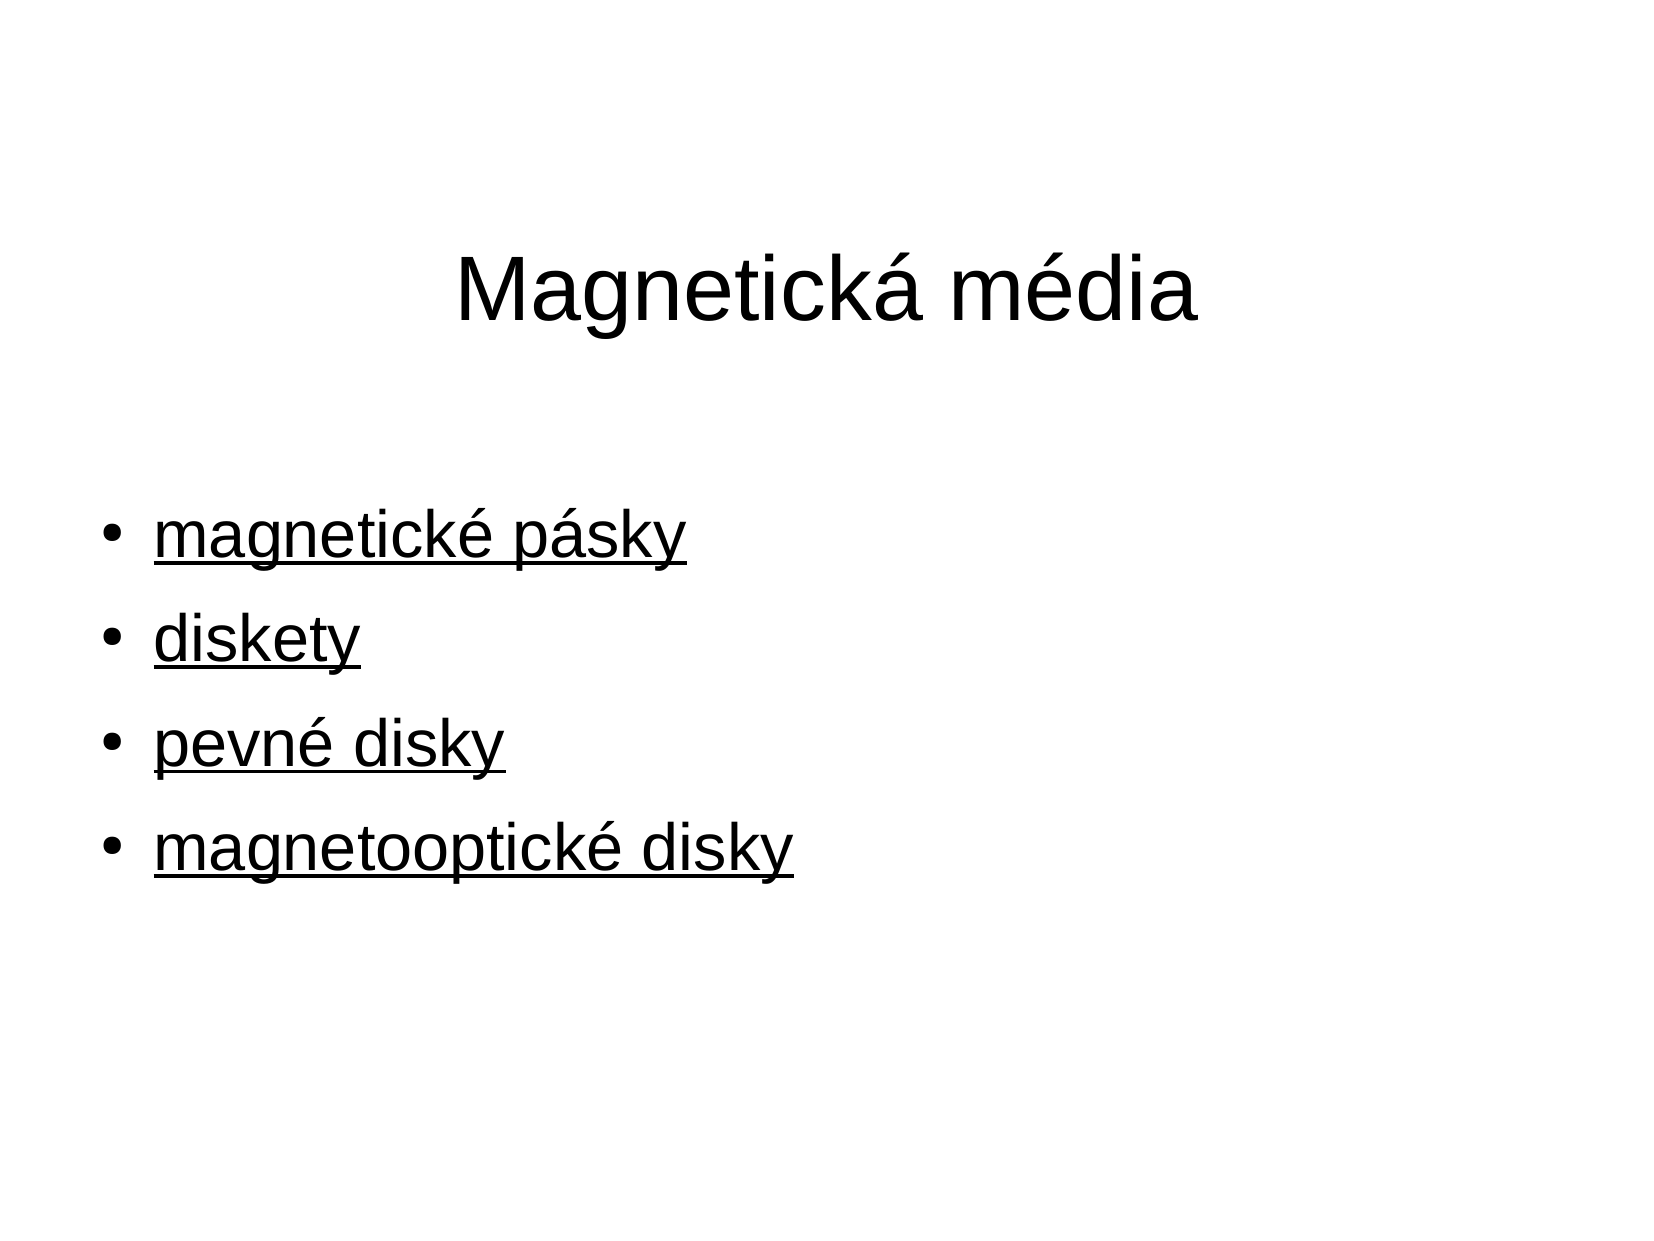

# Magnetická média
magnetické pásky
diskety
pevné disky
magnetooptické disky